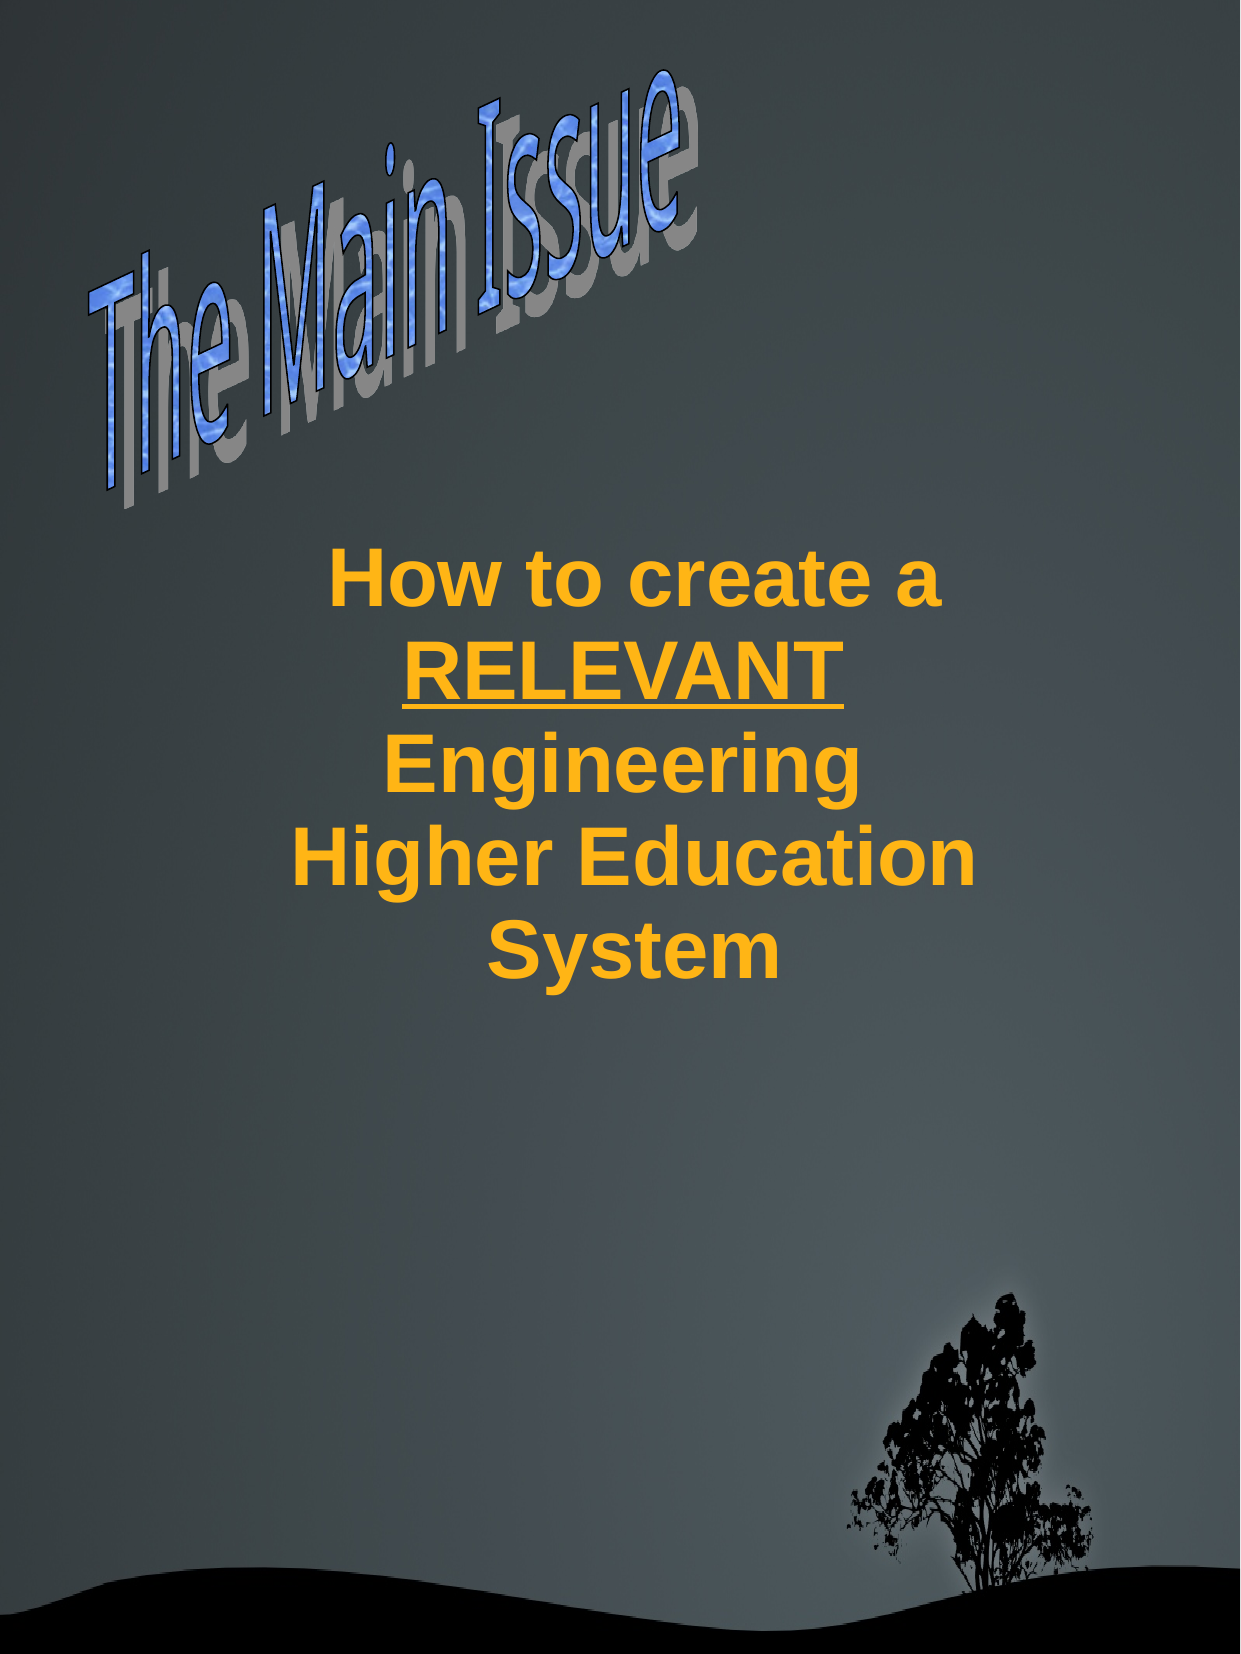

The Main Issue
How to create a RELEVANT
Engineering
Higher Education System